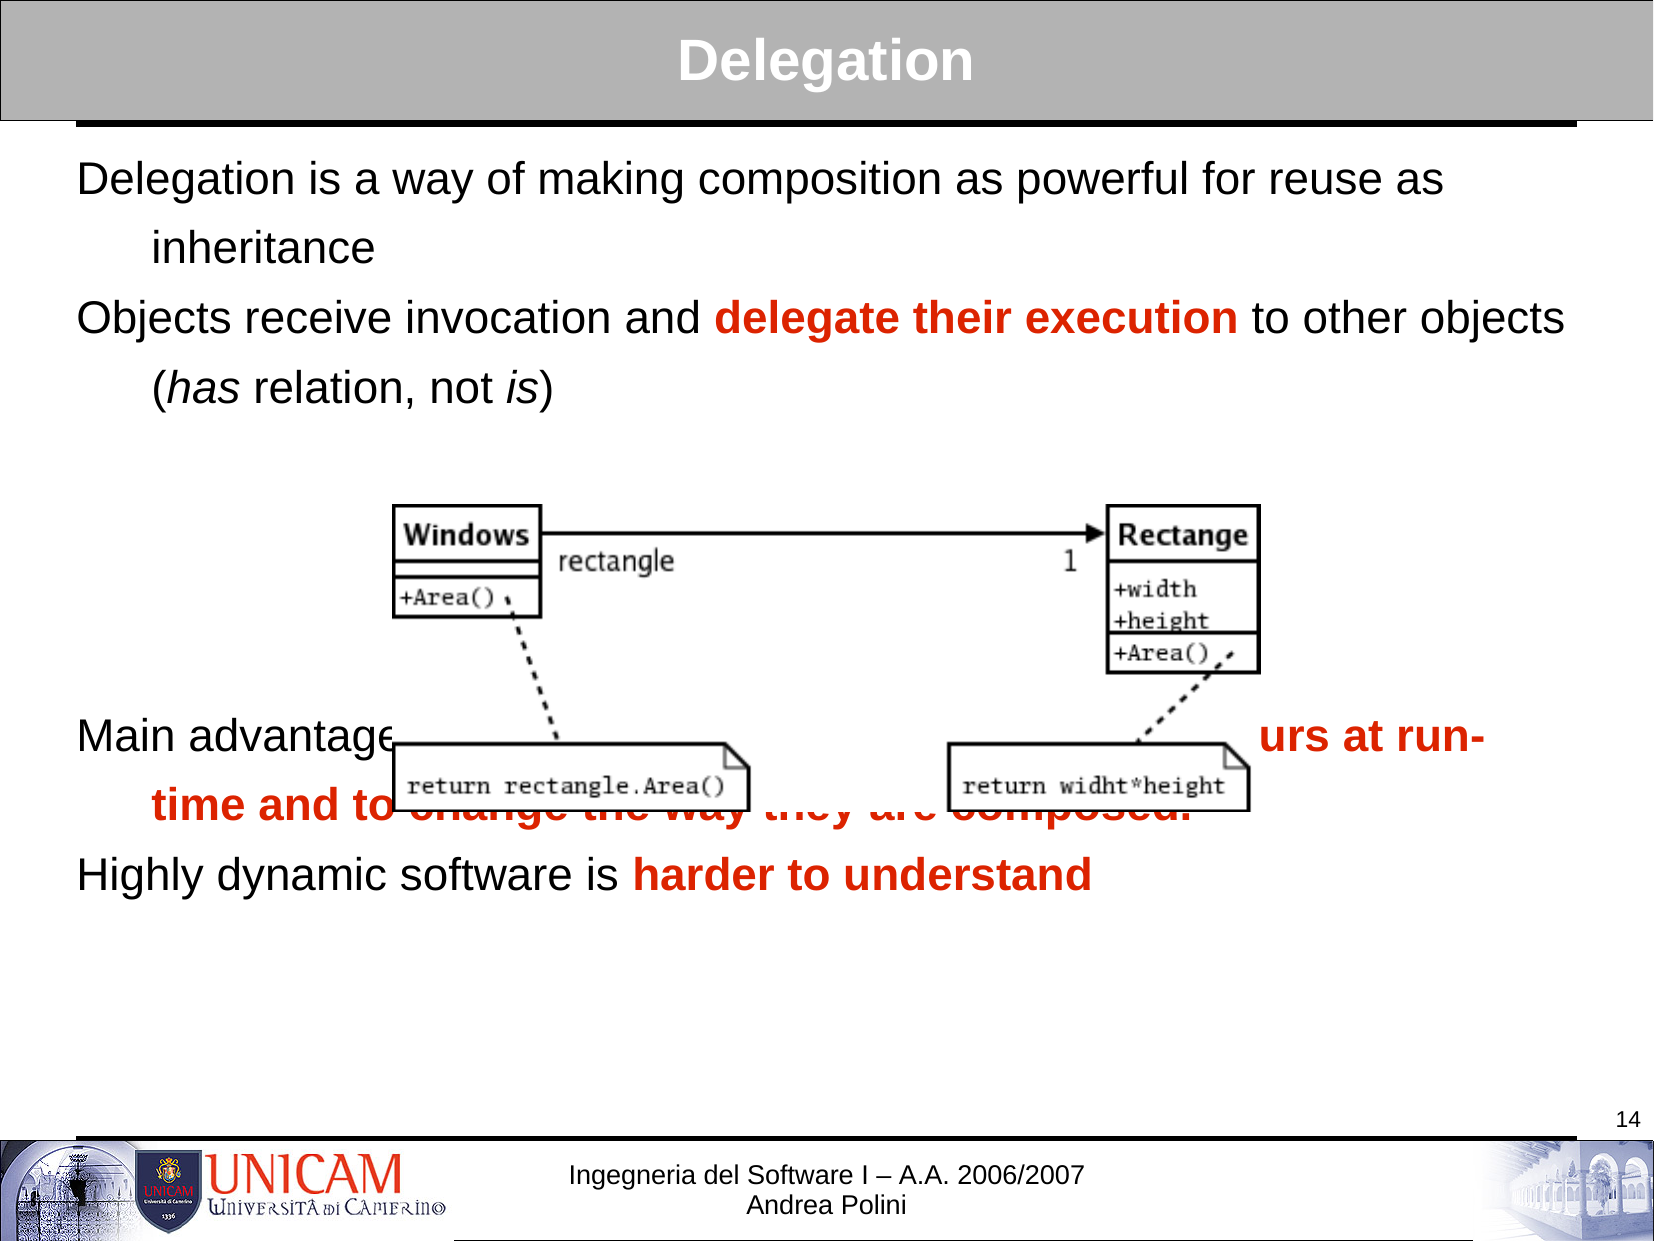

# Delegation
Delegation is a way of making composition as powerful for reuse as inheritance
Objects receive invocation and delegate their execution to other objects (has relation, not is)
Main advantage is that it make easy to compose behaviours at run-time and to change the way they are composed.
Highly dynamic software is harder to understand
14